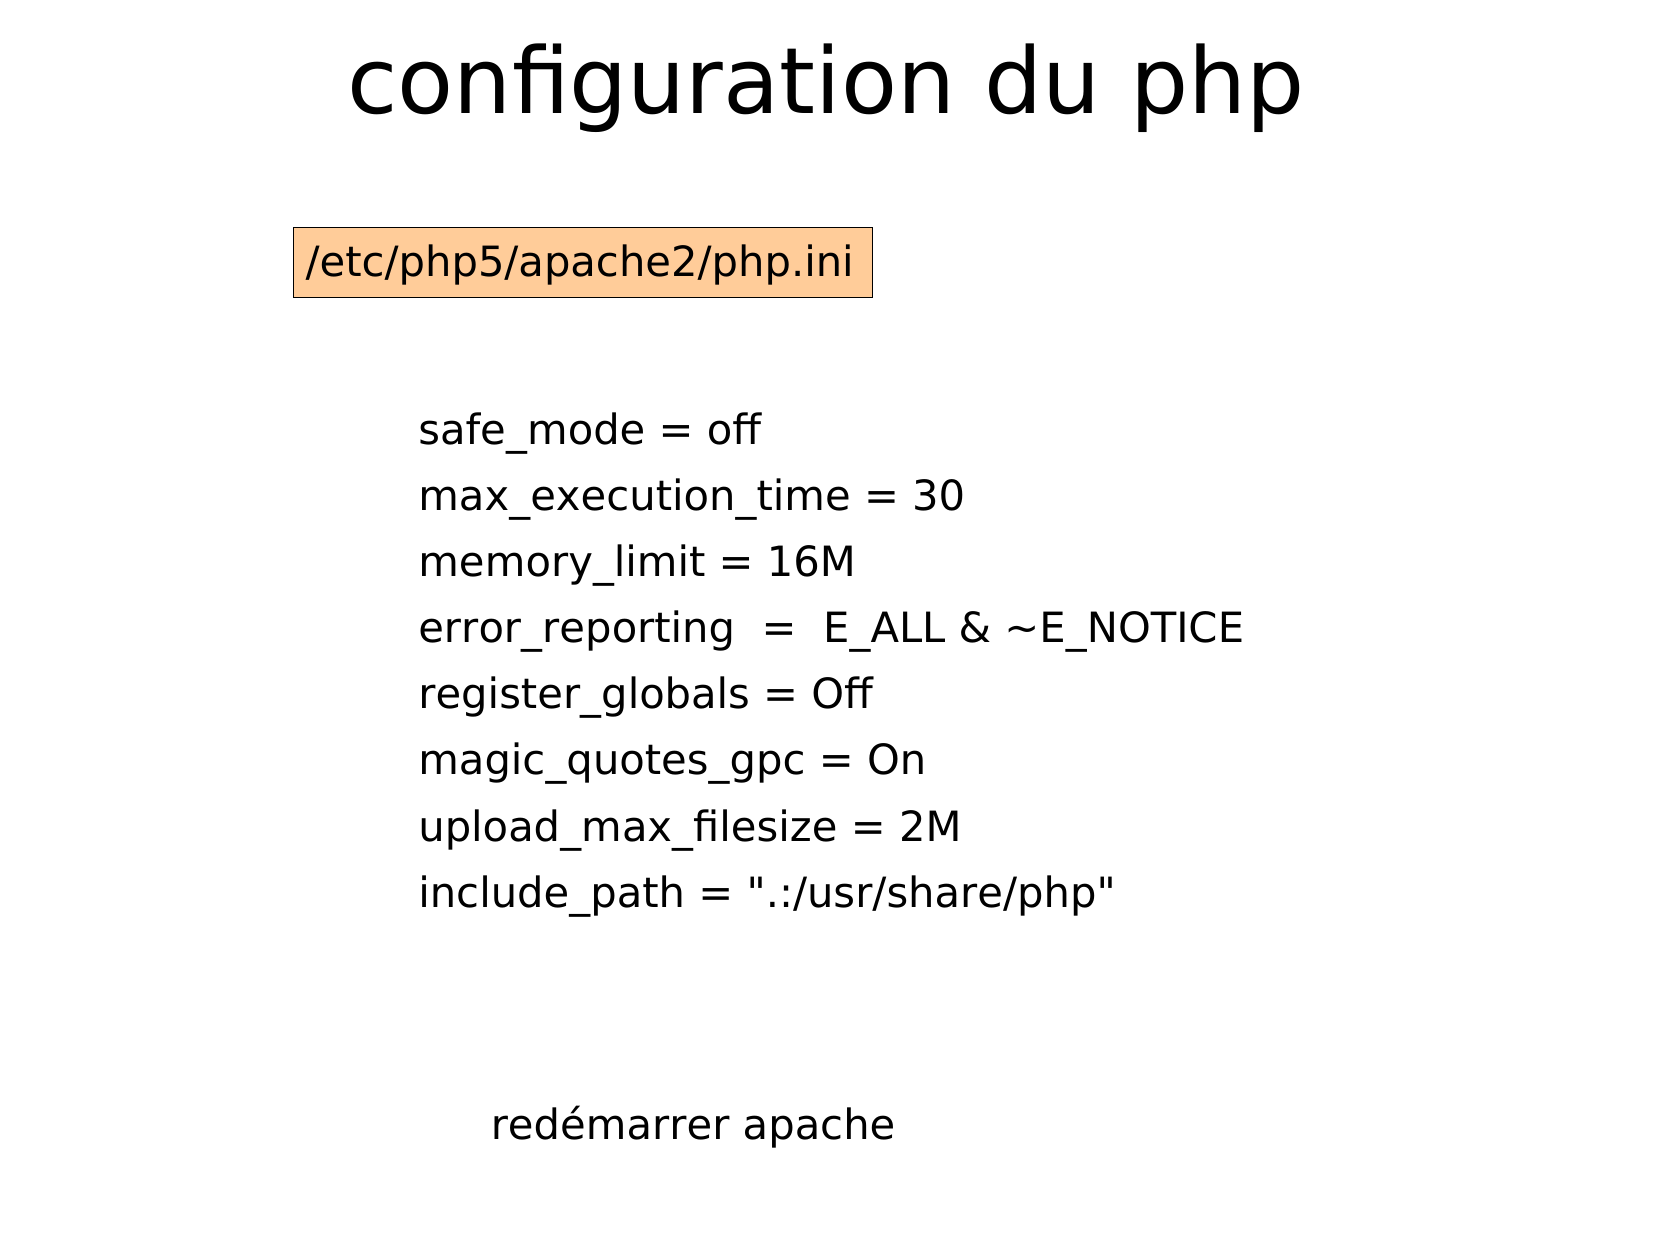

# configuration du php
/etc/php5/apache2/php.ini
safe_mode = off
max_execution_time = 30
memory_limit = 16M
error_reporting = E_ALL & ~E_NOTICE
register_globals = Off
magic_quotes_gpc = On
upload_max_filesize = 2M
include_path = ".:/usr/share/php"
redémarrer apache